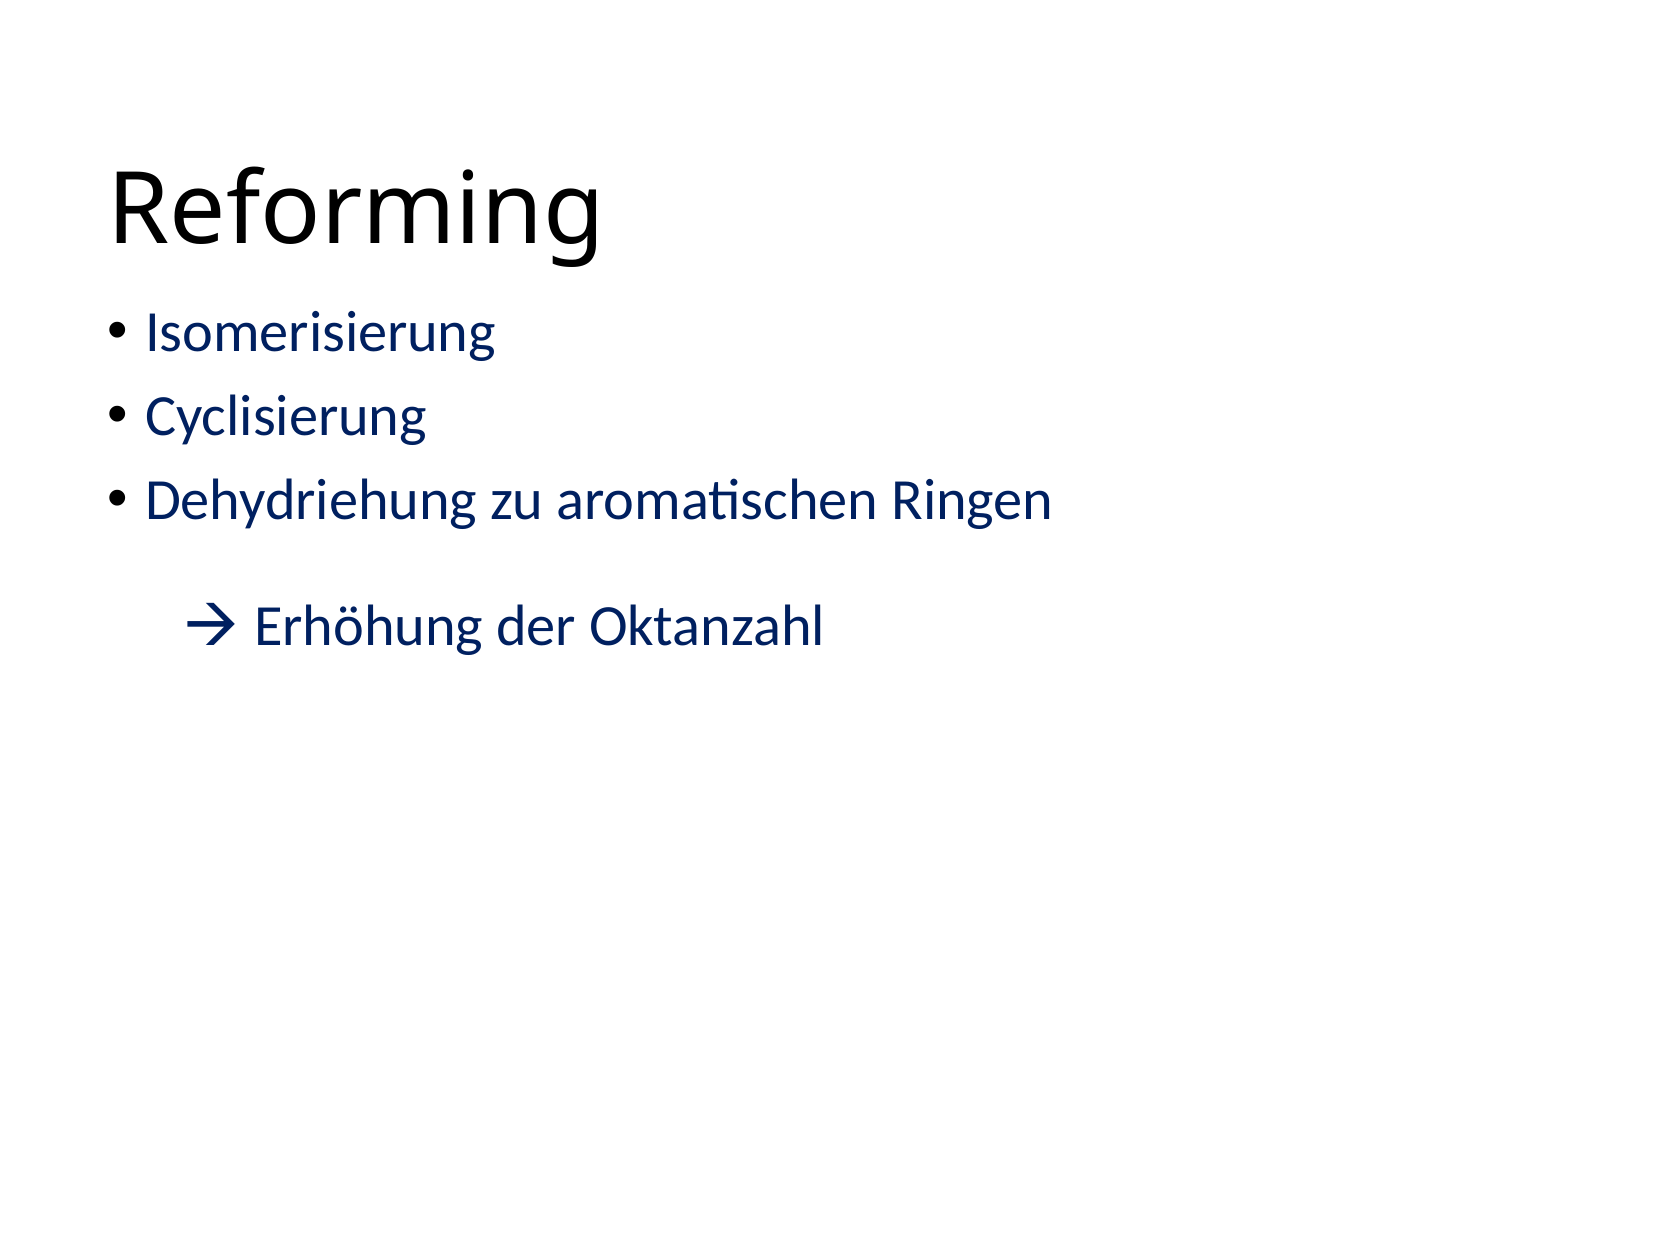

# Reforming
Isomerisierung
Cyclisierung
Dehydriehung zu aromatischen Ringen
 Erhöhung der Oktanzahl